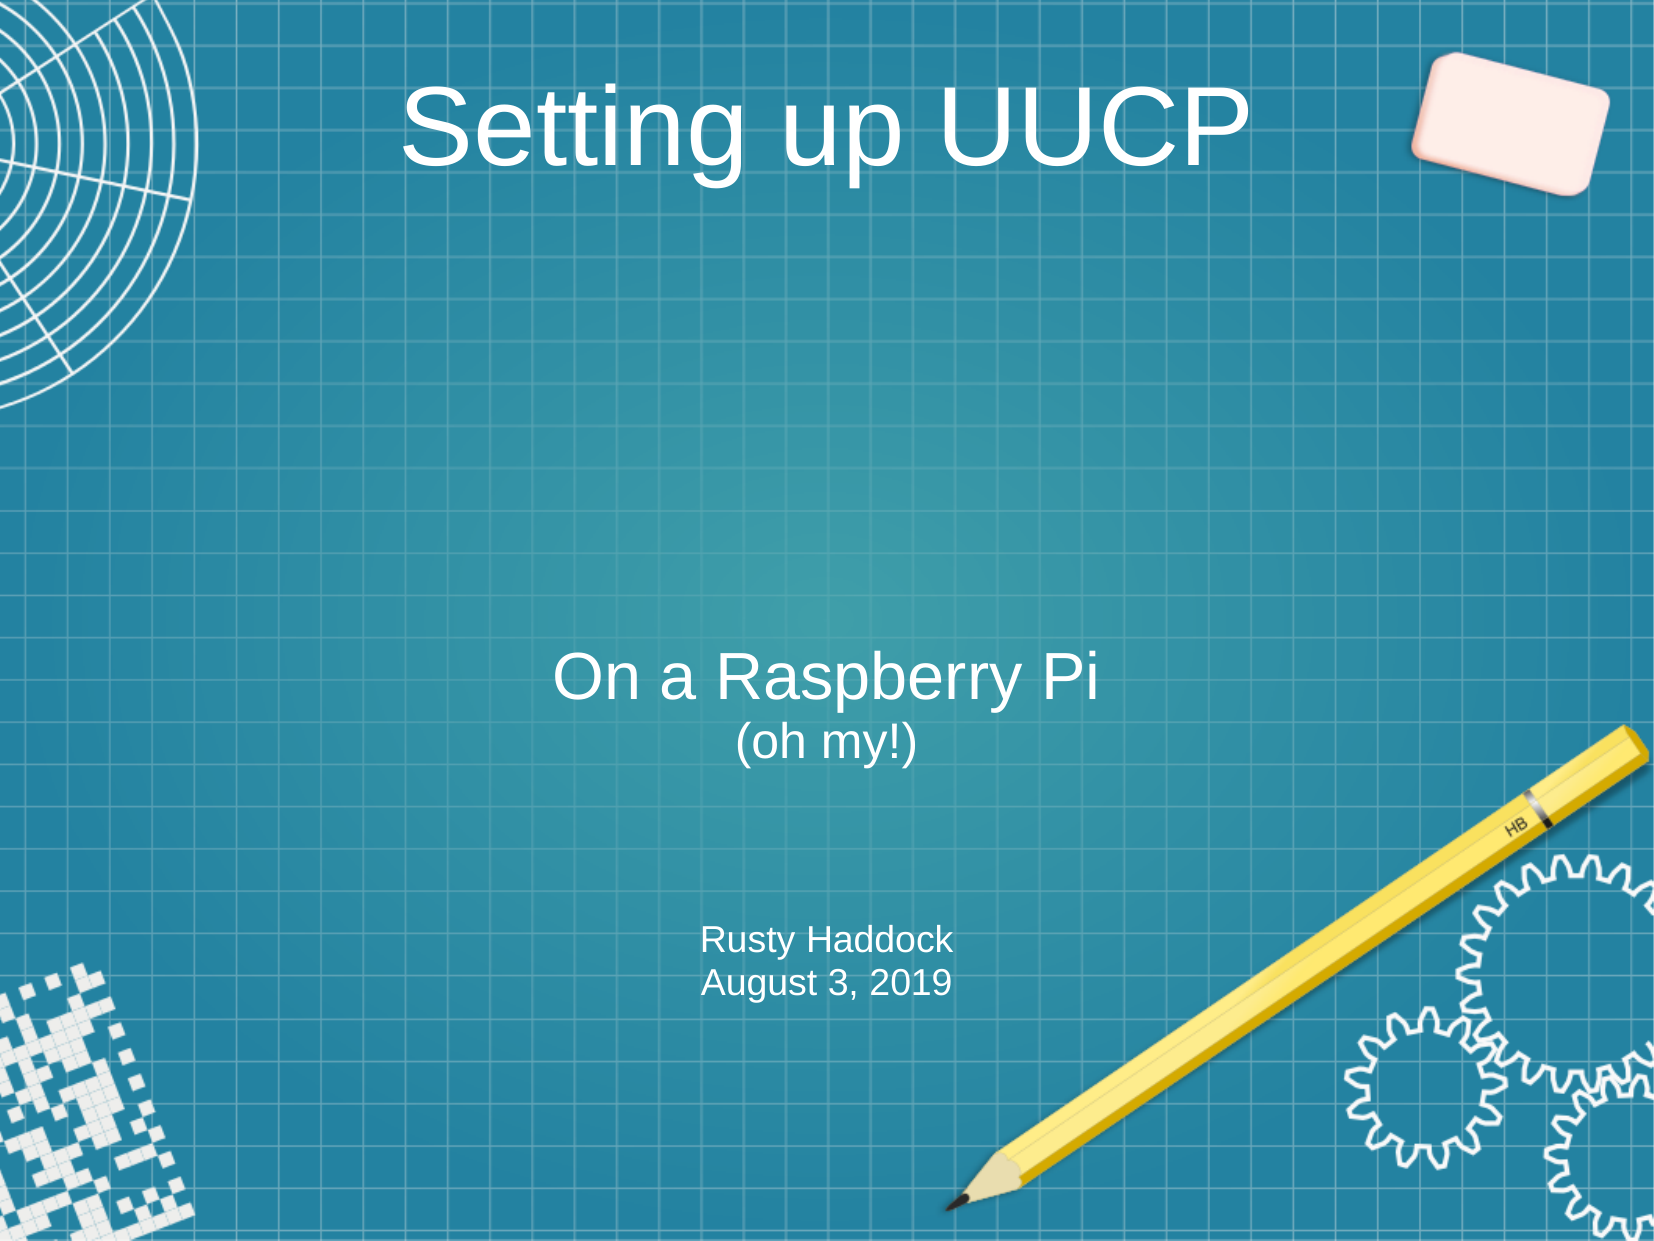

# Setting up UUCP
On a Raspberry Pi
(oh my!)
Rusty Haddock
August 3, 2019